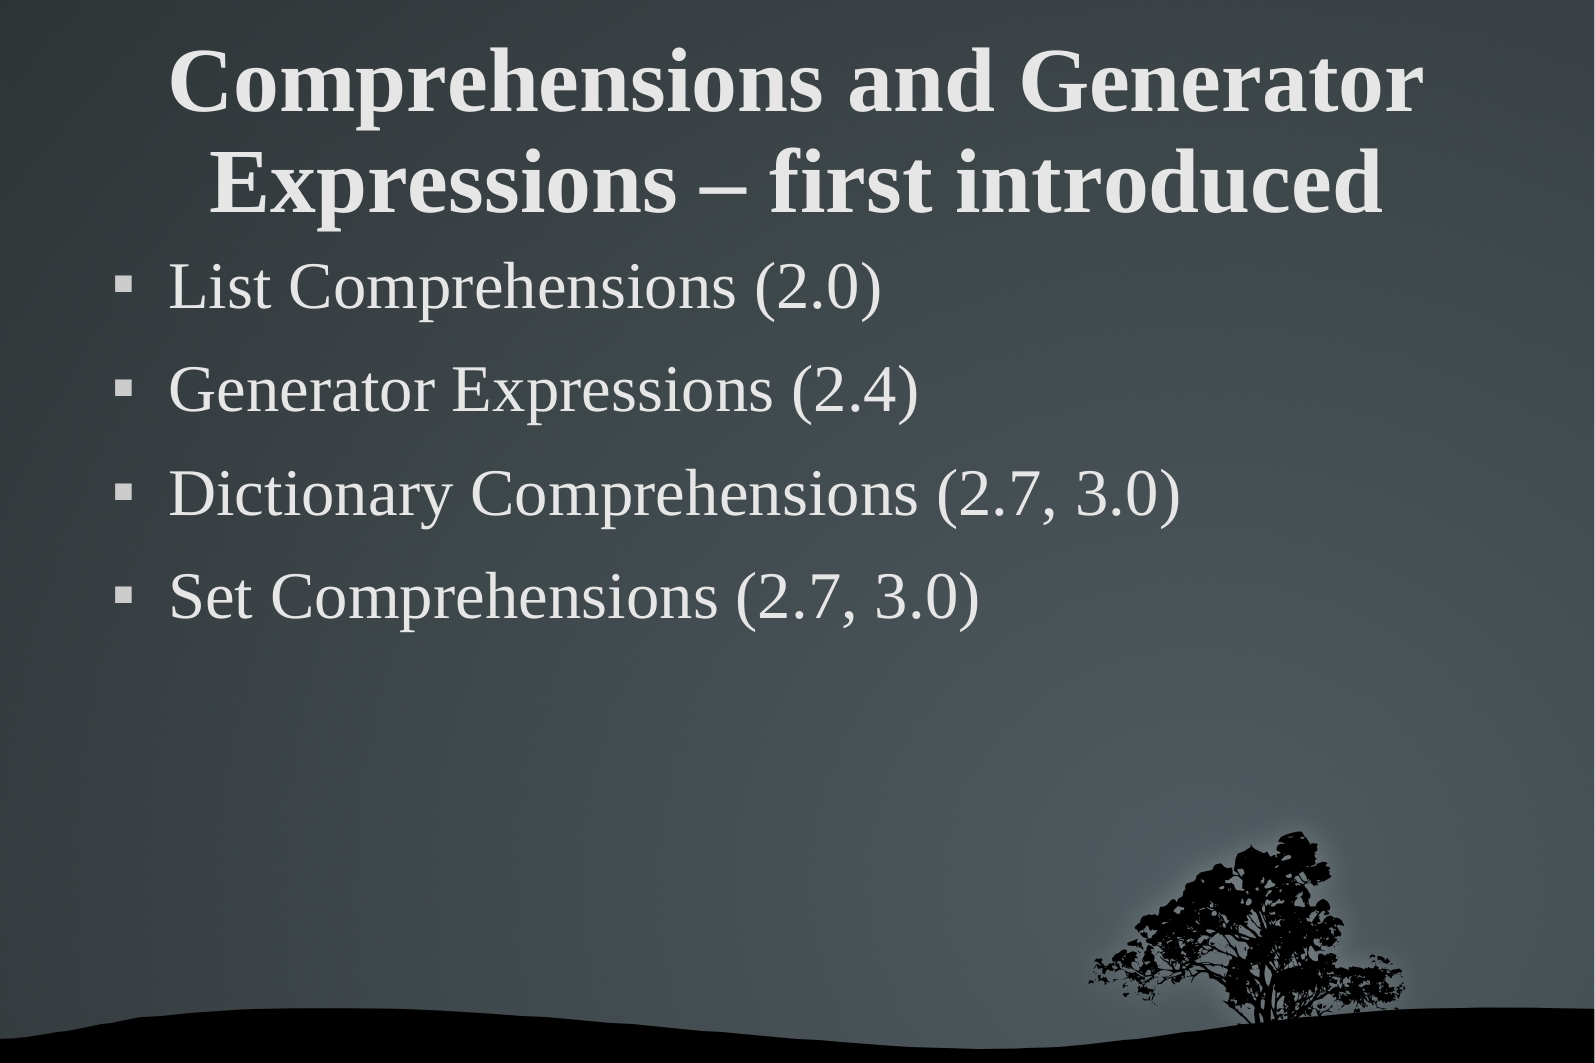

# Comprehensions and Generator Expressions – first introduced
List Comprehensions (2.0)
Generator Expressions (2.4)
Dictionary Comprehensions (2.7, 3.0)
Set Comprehensions (2.7, 3.0)